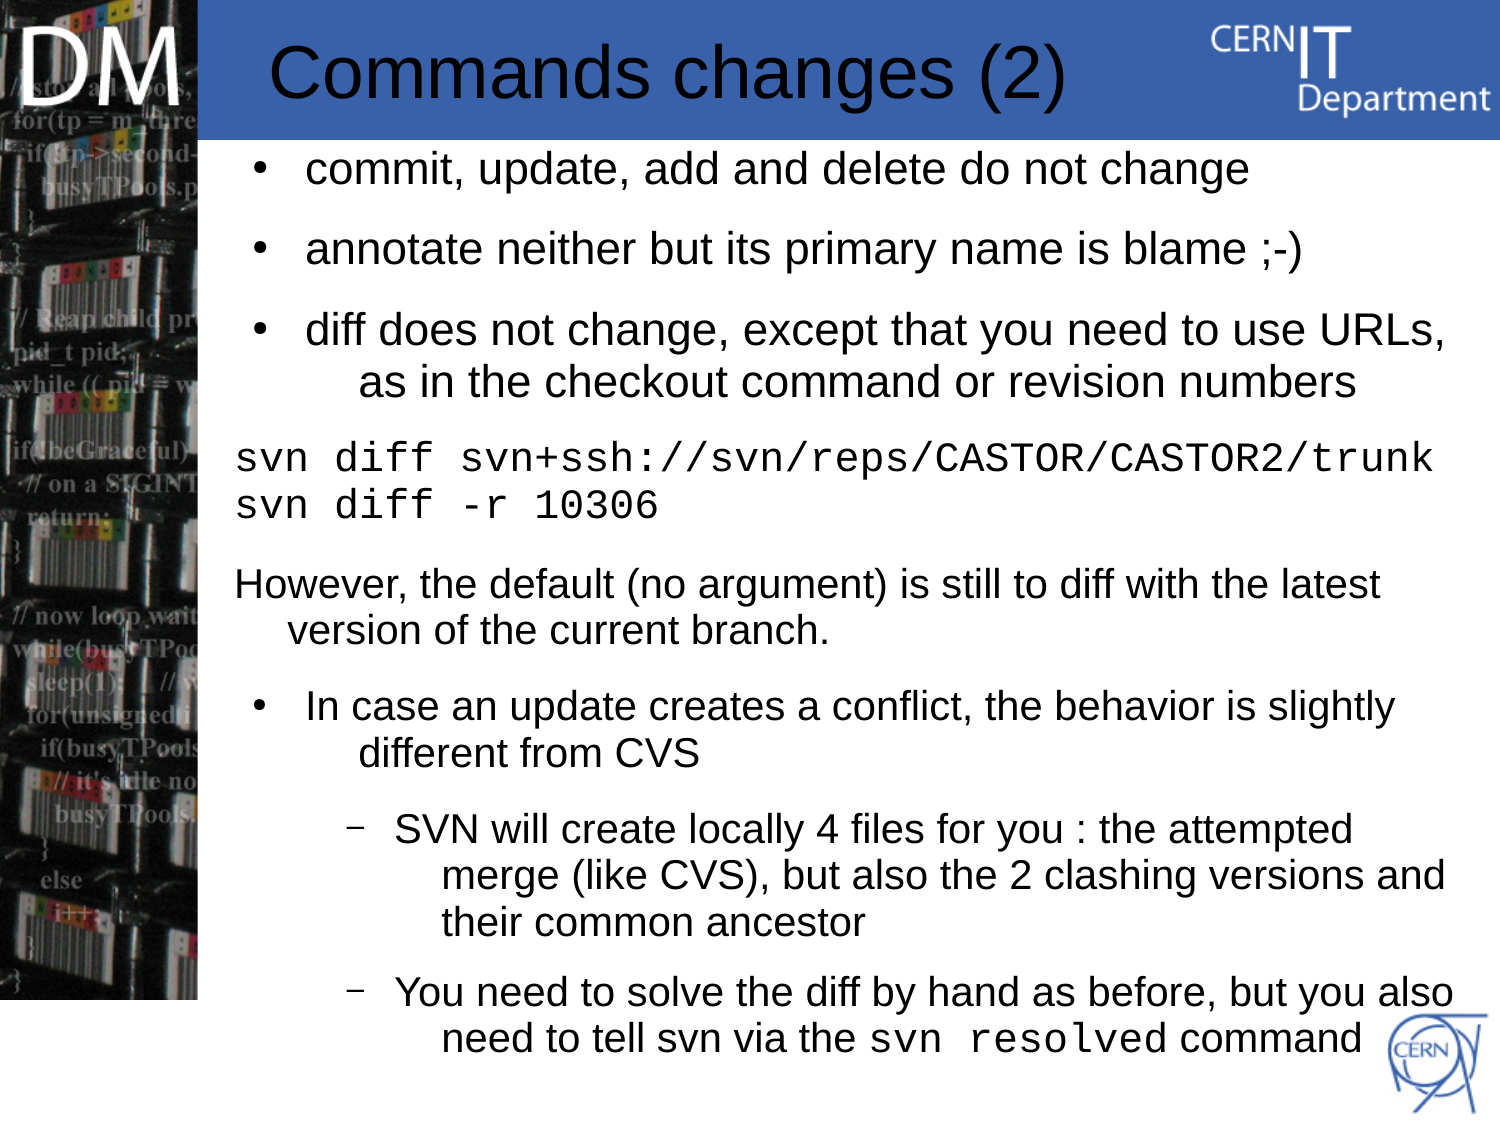

# Commands changes (2)
commit, update, add and delete do not change
annotate neither but its primary name is blame ;-)
diff does not change, except that you need to use URLs, as in the checkout command or revision numbers
svn diff svn+ssh://svn/reps/CASTOR/CASTOR2/trunk
svn diff -r 10306
However, the default (no argument) is still to diff with the latest version of the current branch.
In case an update creates a conflict, the behavior is slightly different from CVS
SVN will create locally 4 files for you : the attempted merge (like CVS), but also the 2 clashing versions and their common ancestor
You need to solve the diff by hand as before, but you also need to tell svn via the svn resolved command